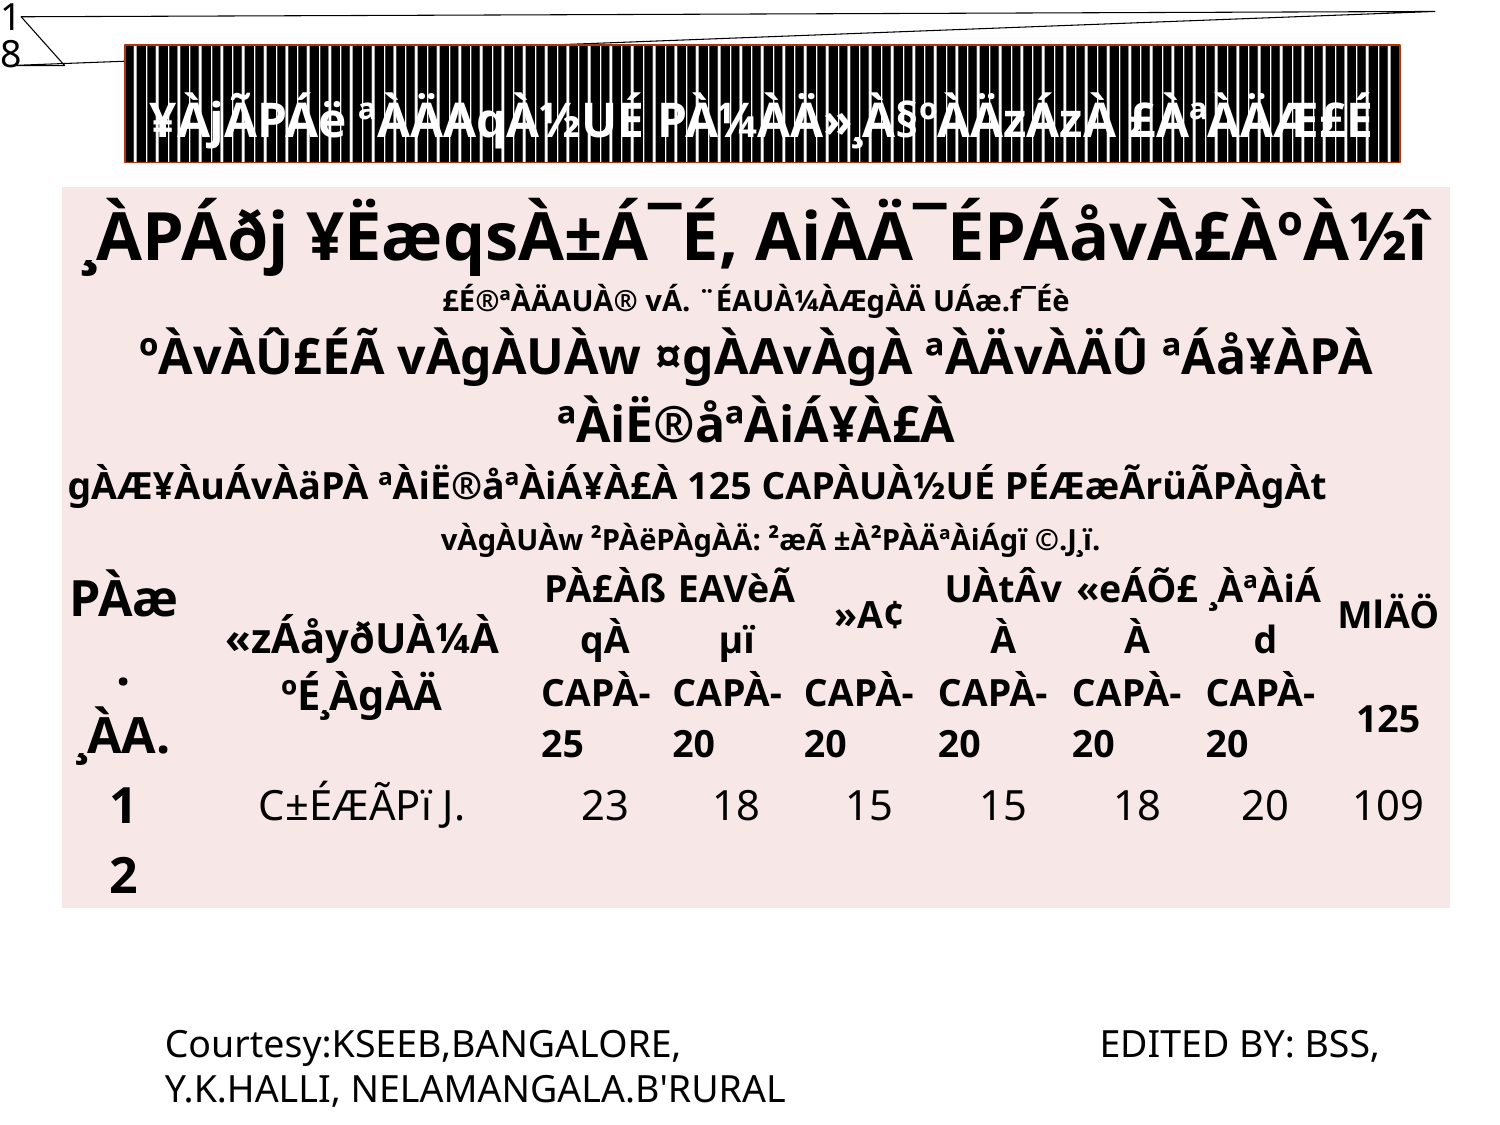

# ¥ÀjÃPÁë ªÀÄAqÀ½UÉ PÀ¼ÀÄ»¸À§ºÀÄzÁzÀ £ÀªÀÄÆ£É
| ¸ÀPÁðj ¥ËæqsÀ±Á¯É, AiÀÄ¯ÉPÁåvÀ£ÀºÀ½î £É®ªÀÄAUÀ® vÁ. ¨ÉAUÀ¼ÀÆgÀÄ UÁæ.f¯Éè | | | | | | | | |
| --- | --- | --- | --- | --- | --- | --- | --- | --- |
| ºÀvÀÛ£ÉÃ vÀgÀUÀw ¤gÀAvÀgÀ ªÀÄvÀÄÛ ªÁå¥ÀPÀ ªÀiË®åªÀiÁ¥À£À | | | | | | | | |
| gÀÆ¥ÀuÁvÀäPÀ ªÀiË®åªÀiÁ¥À£À 125 CAPÀUÀ½UÉ PÉÆæÃrüÃPÀgÀt vÀgÀUÀw ²PÀëPÀgÀÄ: ²æÃ ±À²PÀÄªÀiÁgï ©.J¸ï. | | | | | | | | |
| PÀæ. ¸ÀA. | «zÁåyðUÀ¼À ºÉ¸ÀgÀÄ | PÀ£ÀßqÀ | EAVèÃµï | »A¢ | UÀtÂvÀ | «eÁÕ£À | ¸ÀªÀiÁd | MlÄÖ |
| | | CAPÀ-25 | CAPÀ-20 | CAPÀ-20 | CAPÀ-20 | CAPÀ-20 | CAPÀ-20 | 125 |
| 1 | C±ÉÆÃPï J. | 23 | 18 | 15 | 15 | 18 | 20 | 109 |
| 2 | | | | | | | | |
Courtesy:KSEEB,BANGALORE, EDITED BY: BSS, Y.K.HALLI, NELAMANGALA.B'RURAL